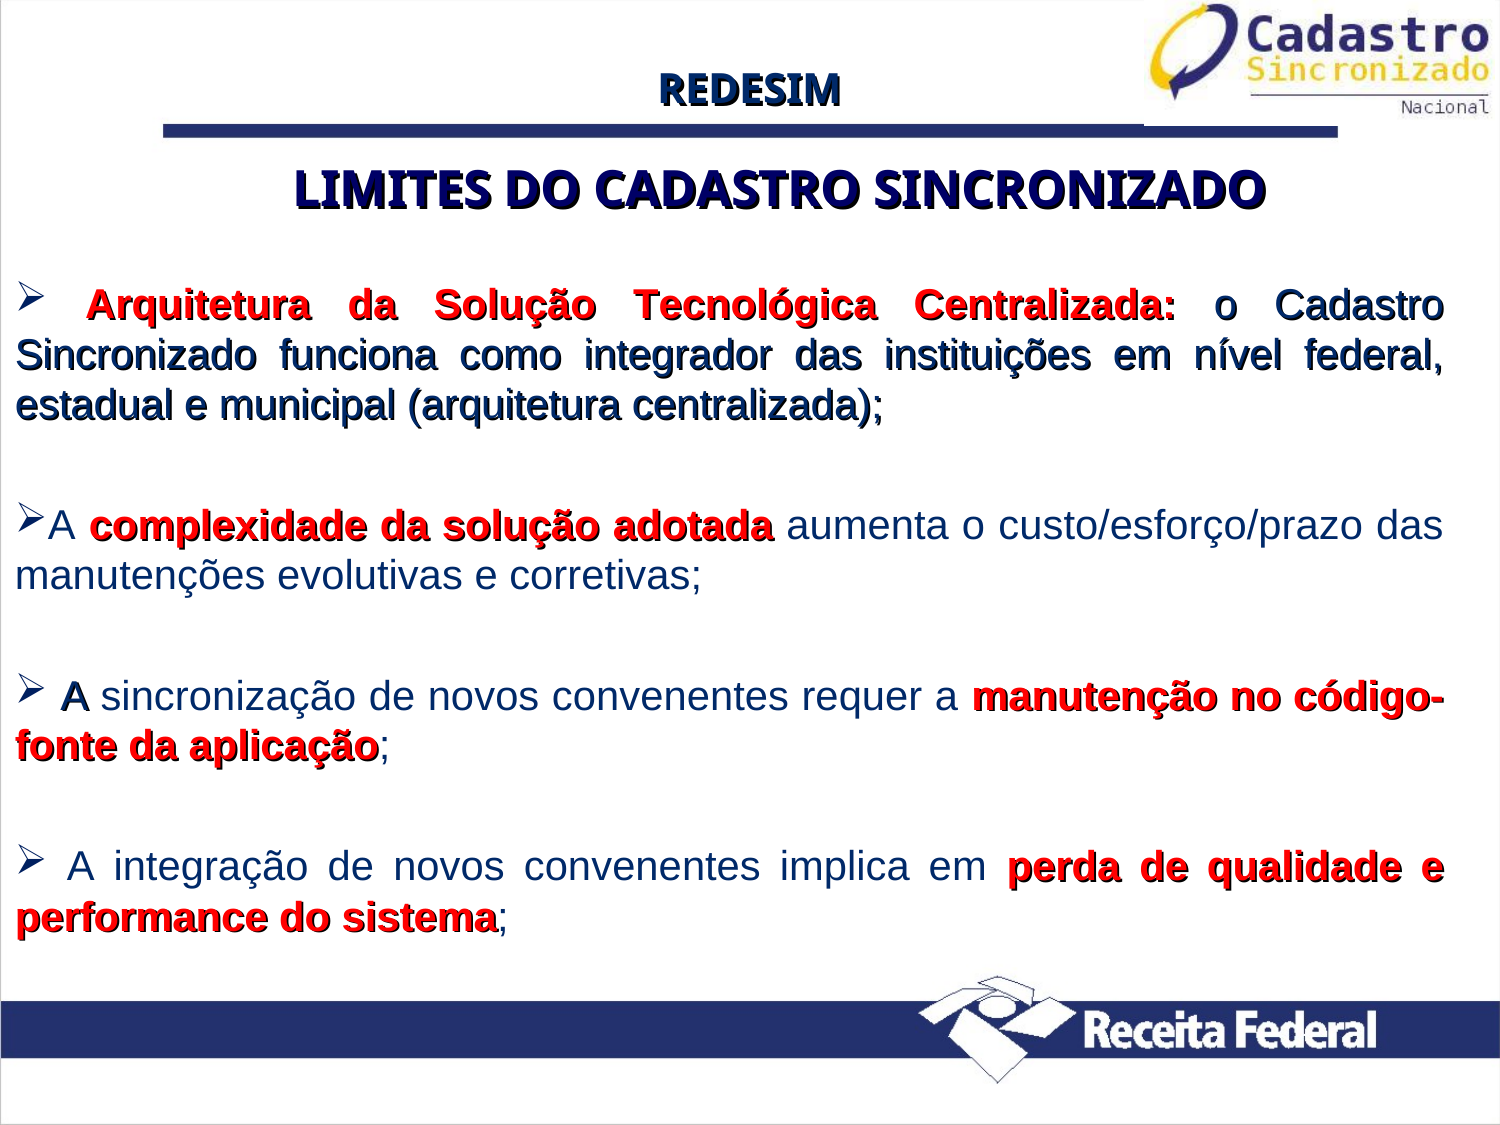

REDESIM
# LIMITES DO CADASTRO SINCRONIZADO
 Arquitetura da Solução Tecnológica Centralizada: o Cadastro Sincronizado funciona como integrador das instituições em nível federal, estadual e municipal (arquitetura centralizada);
A complexidade da solução adotada aumenta o custo/esforço/prazo das manutenções evolutivas e corretivas;
 A sincronização de novos convenentes requer a manutenção no código-fonte da aplicação;
 A integração de novos convenentes implica em perda de qualidade e performance do sistema;